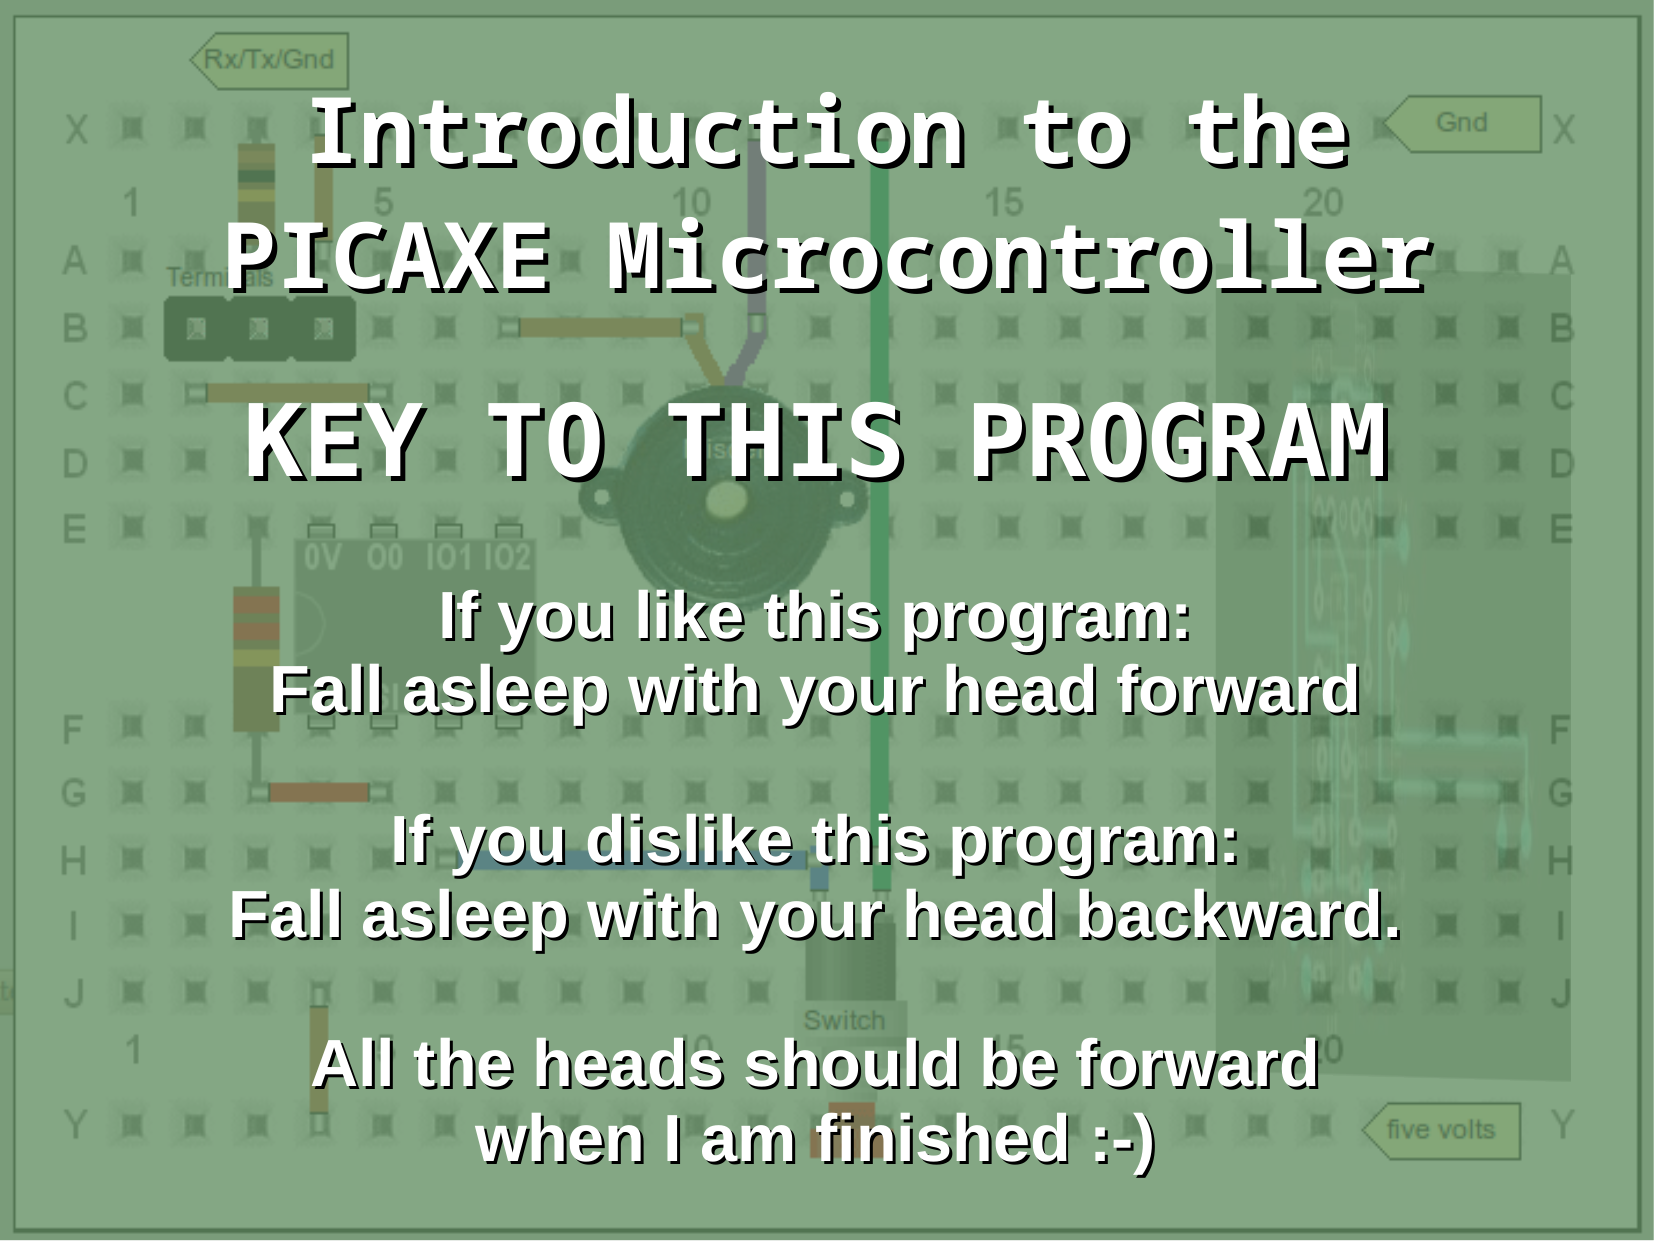

# Introduction to the PICAXE Microcontroller
KEY TO THIS PROGRAM
If you like this program:
Fall asleep with your head forward
If you dislike this program:
Fall asleep with your head backward.
All the heads should be forward
 when I am finished :-)